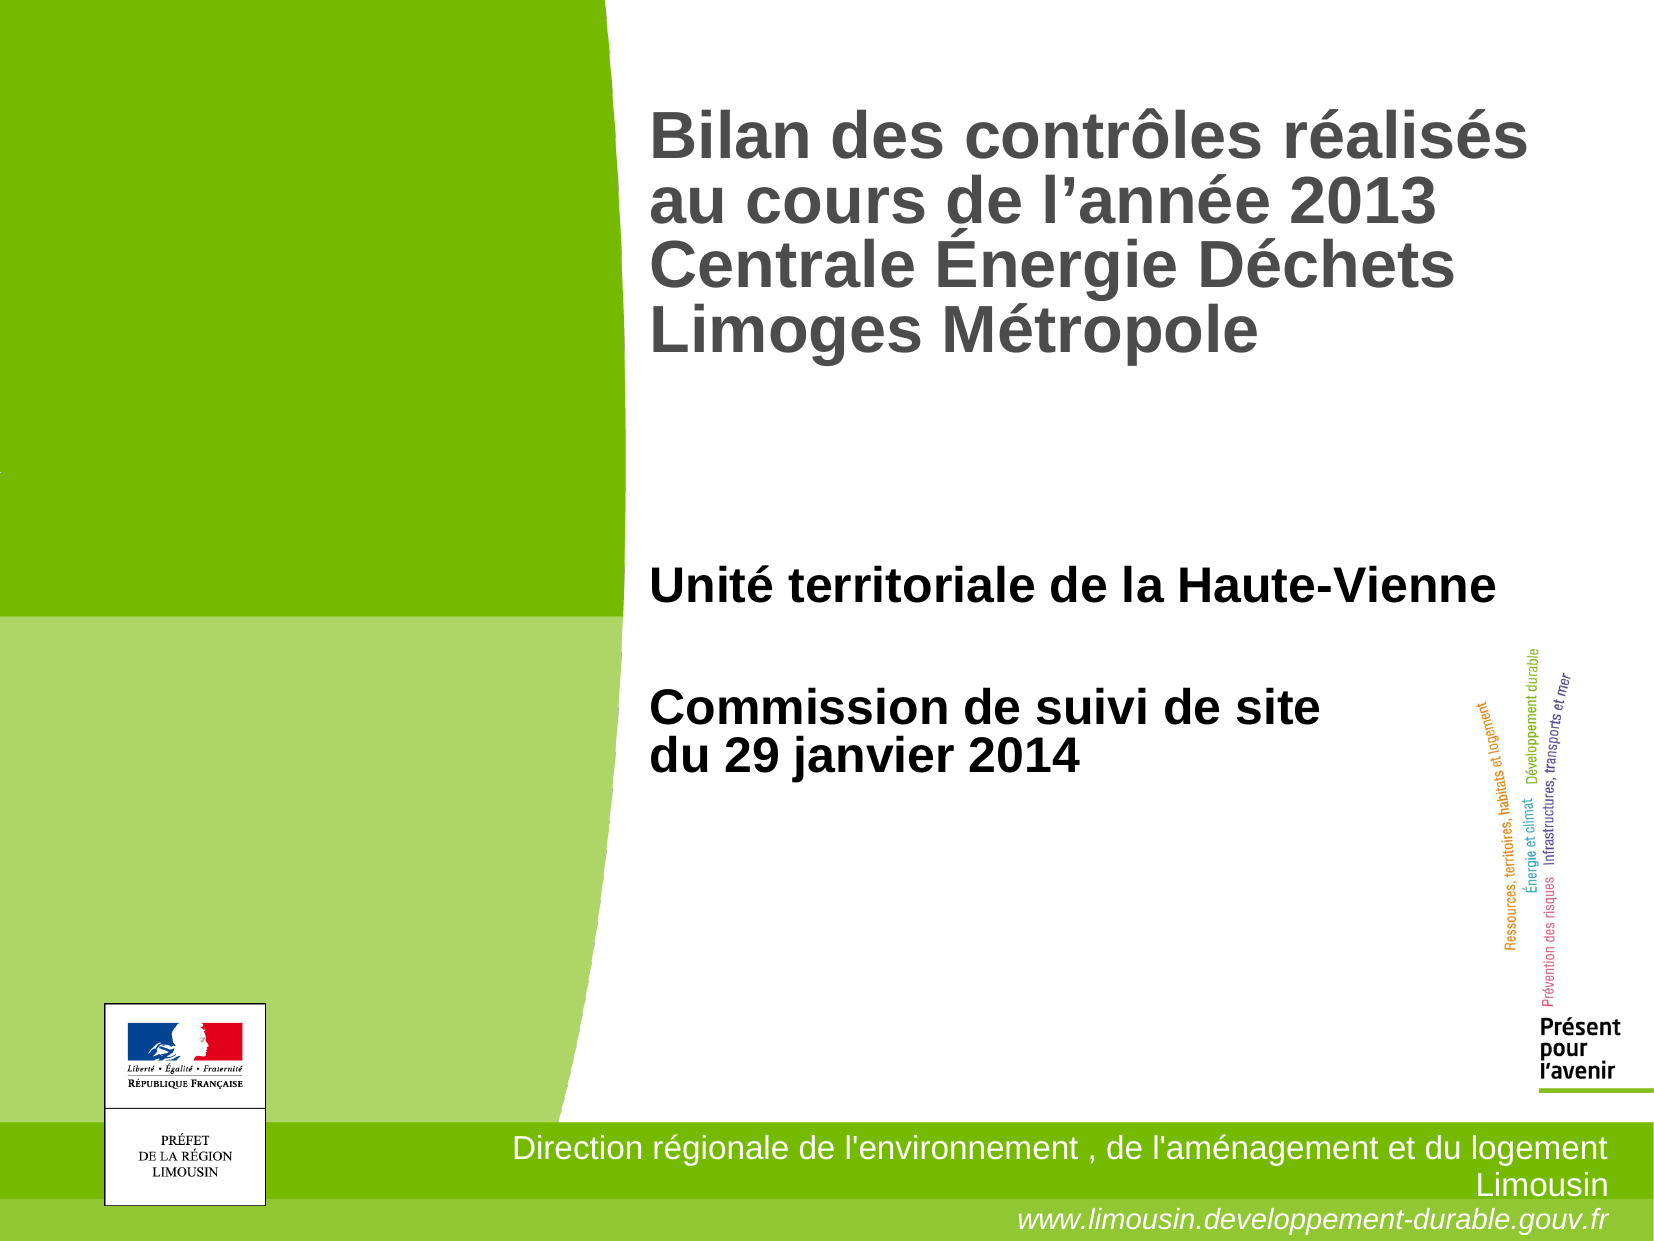

Bilan des contrôles réalisés au cours de l’année 2013 Centrale Énergie Déchets Limoges Métropole
#
Unité territoriale de la Haute-Vienne
Commission de suivi de site
du 29 janvier 2014
 Direction régionale de l'environnement , de l'aménagement et du logement
Limousin
www.limousin.developpement-durable.gouv.fr